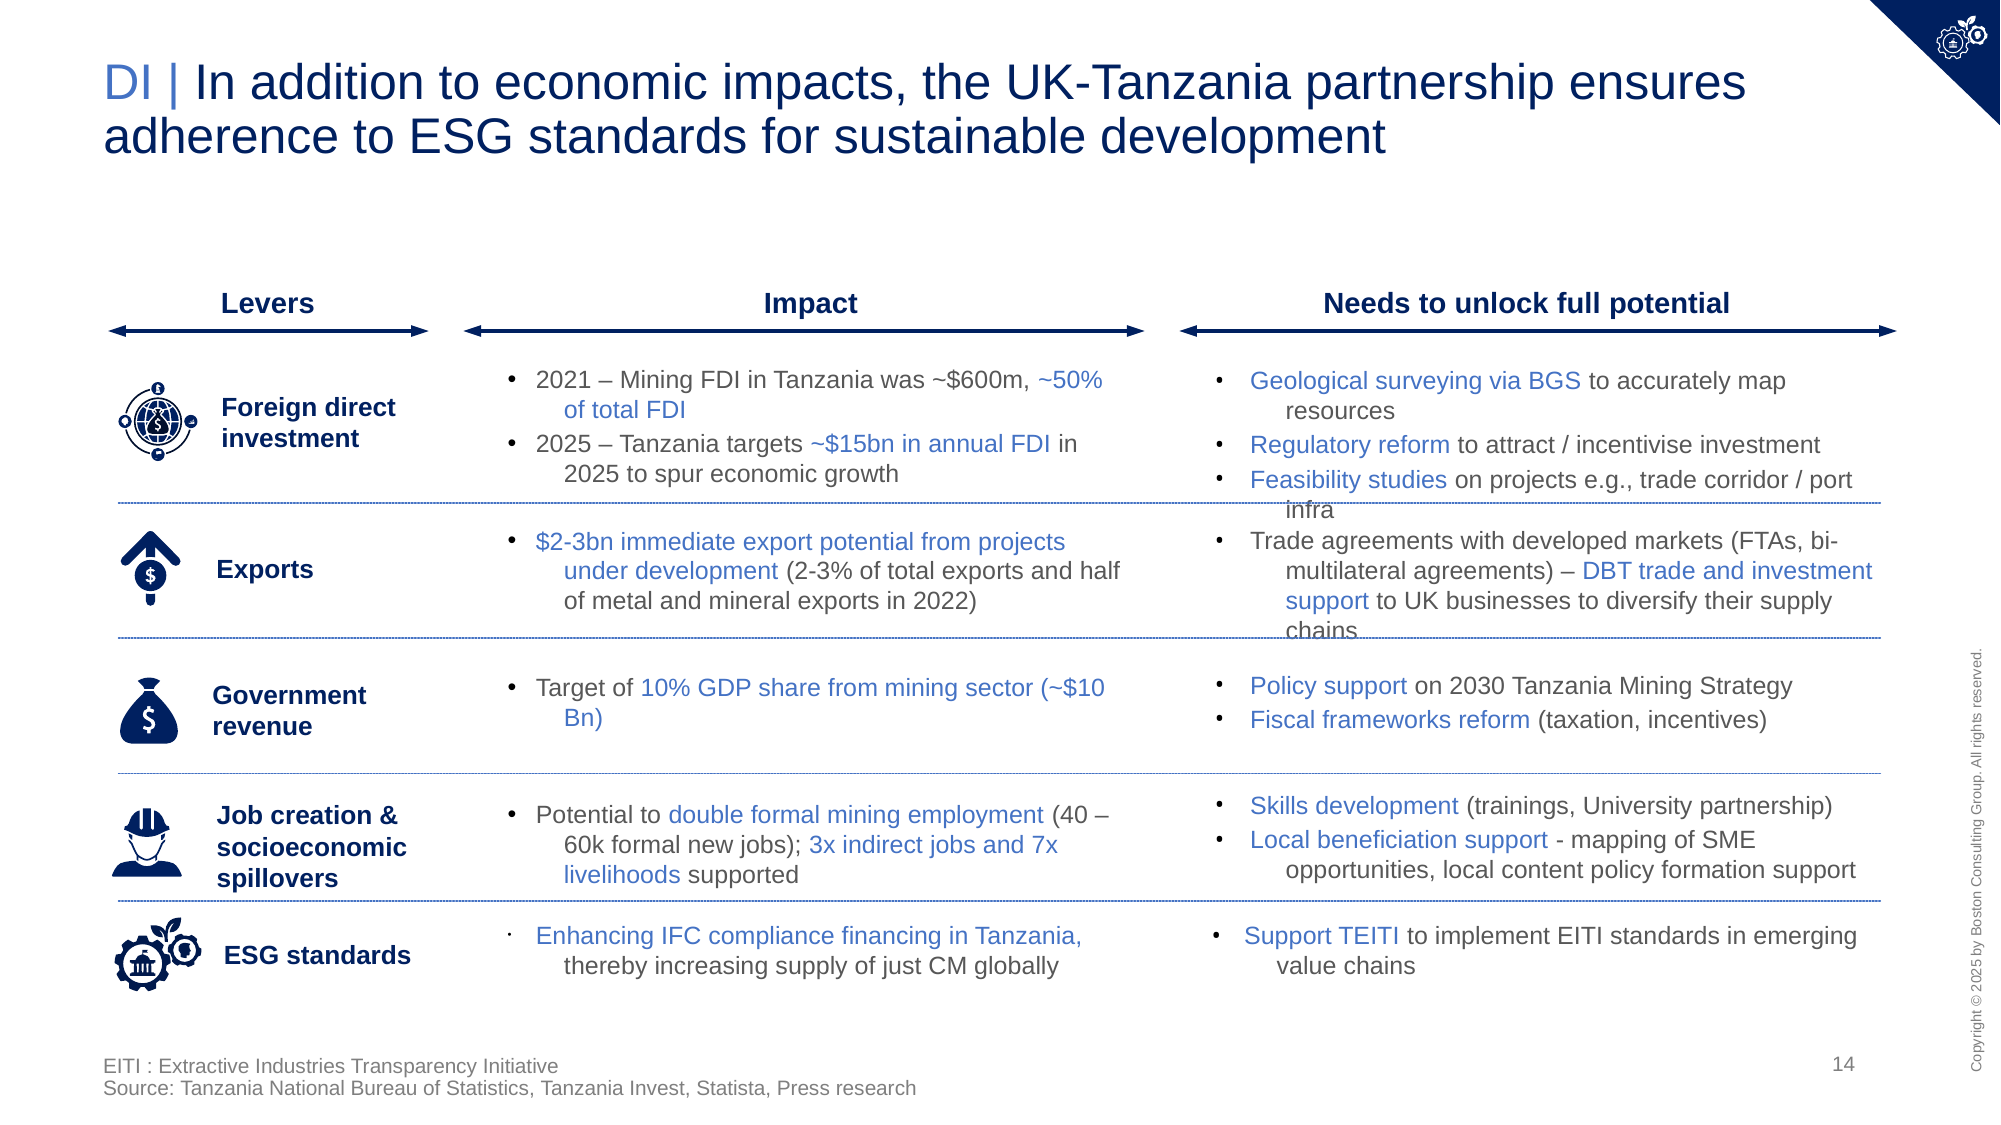

# DI | In addition to economic impacts, the UK-Tanzania partnership ensures adherence to ESG standards for sustainable development
Levers
Impact
Needs to unlock full potential
2021 – Mining FDI in Tanzania was ~$600m, ~50% of total FDI
2025 – Tanzania targets ~$15bn in annual FDI in 2025 to spur economic growth
Geological surveying via BGS to accurately map resources
Regulatory reform to attract / incentivise investment
Feasibility studies on projects e.g., trade corridor / port infra
Foreign direct investment
Exports
Trade agreements with developed markets (FTAs, bi-multilateral agreements) – DBT trade and investment support to UK businesses to diversify their supply chains
$2-3bn immediate export potential from projects under development (2-3% of total exports and half of metal and mineral exports in 2022)
Government revenue
Policy support on 2030 Tanzania Mining Strategy
Fiscal frameworks reform (taxation, incentives)
Target of 10% GDP share from mining sector (~$10 Bn)
Skills development (trainings, University partnership)
Local beneficiation support - mapping of SME opportunities, local content policy formation support
Job creation & socioeconomic spillovers
Potential to double formal mining employment (40 – 60k formal new jobs); 3x indirect jobs and 7x livelihoods supported
ESG standards
Support TEITI to implement EITI standards in emerging value chains
Enhancing IFC compliance financing in Tanzania, thereby increasing supply of just CM globally
EITI : Extractive Industries Transparency Initiative
Source: Tanzania National Bureau of Statistics, Tanzania Invest, Statista, Press research